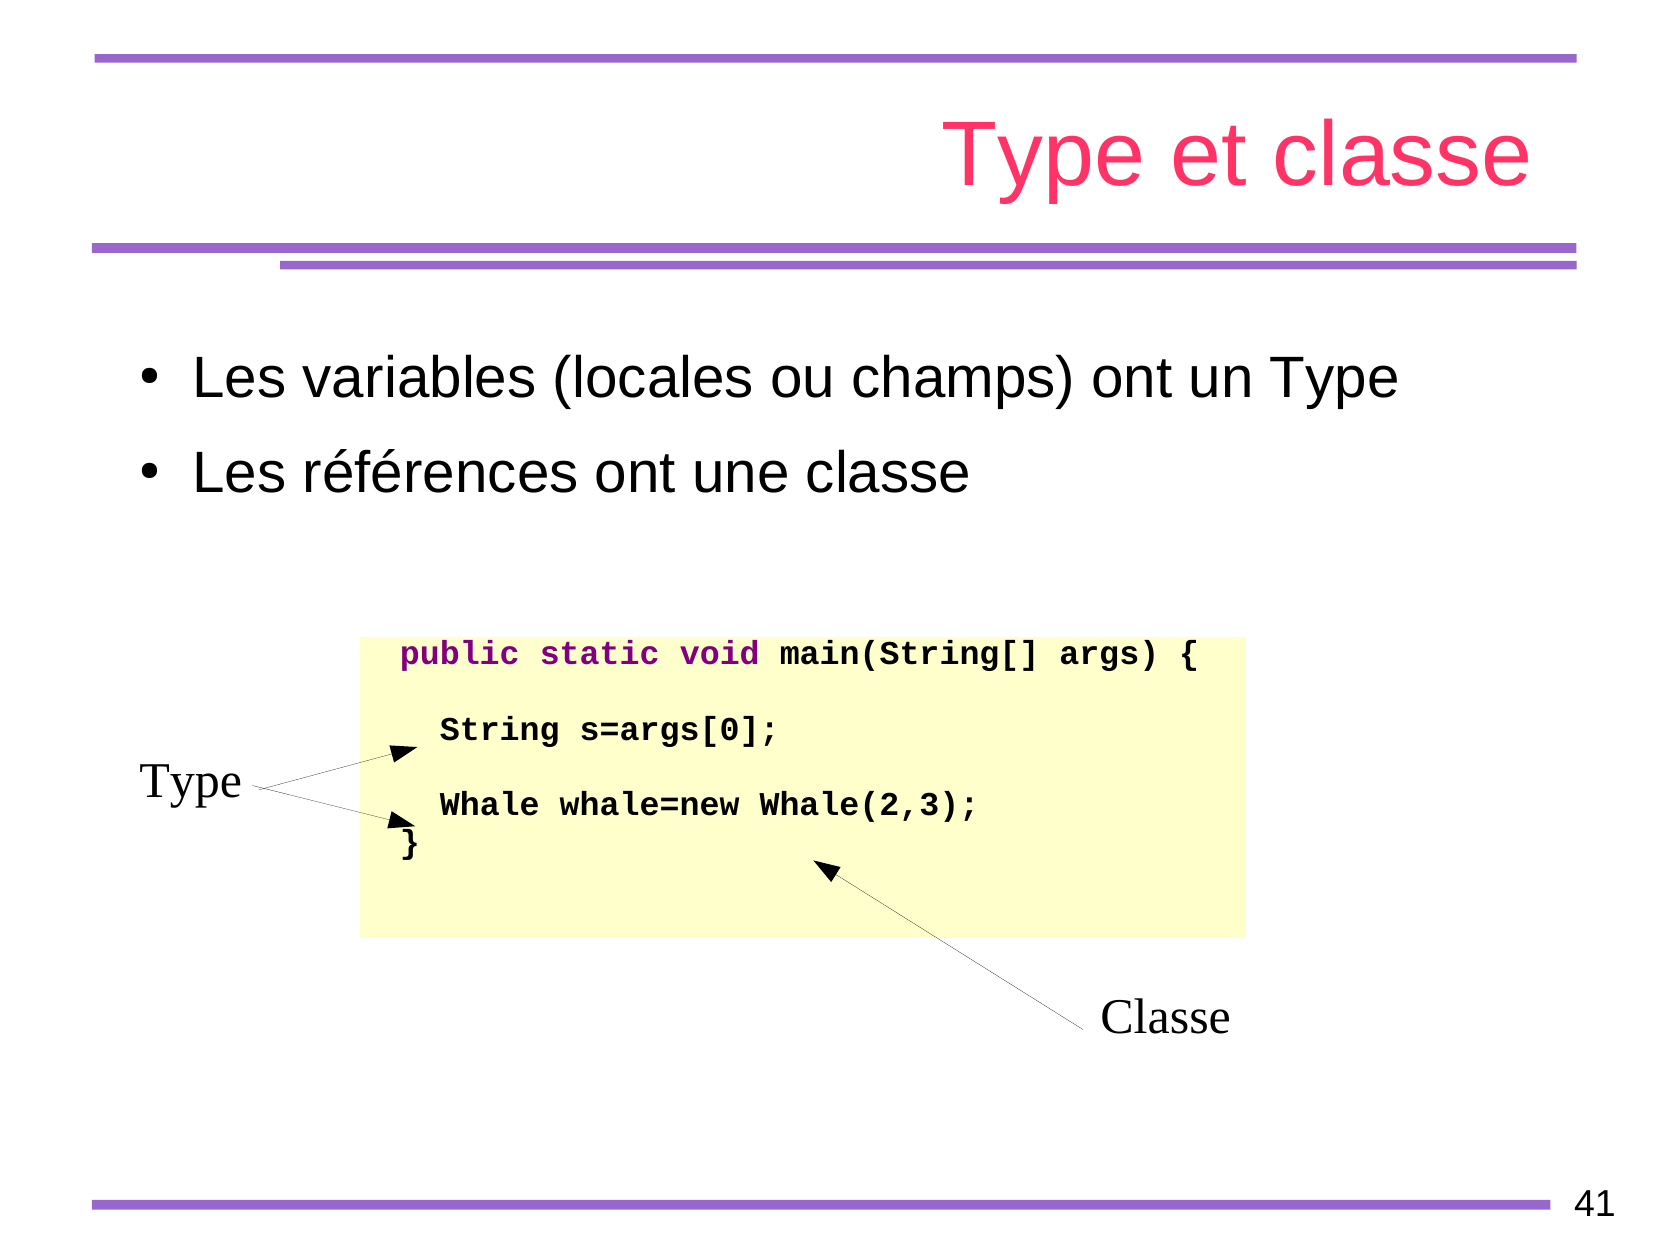

# Type et classe
Les variables (locales ou champs) ont un Type
Les références ont une classe
 public static void main(String[] args) {
 String s=args[0];
 Whale whale=new Whale(2,3);
 }
Type
Classe